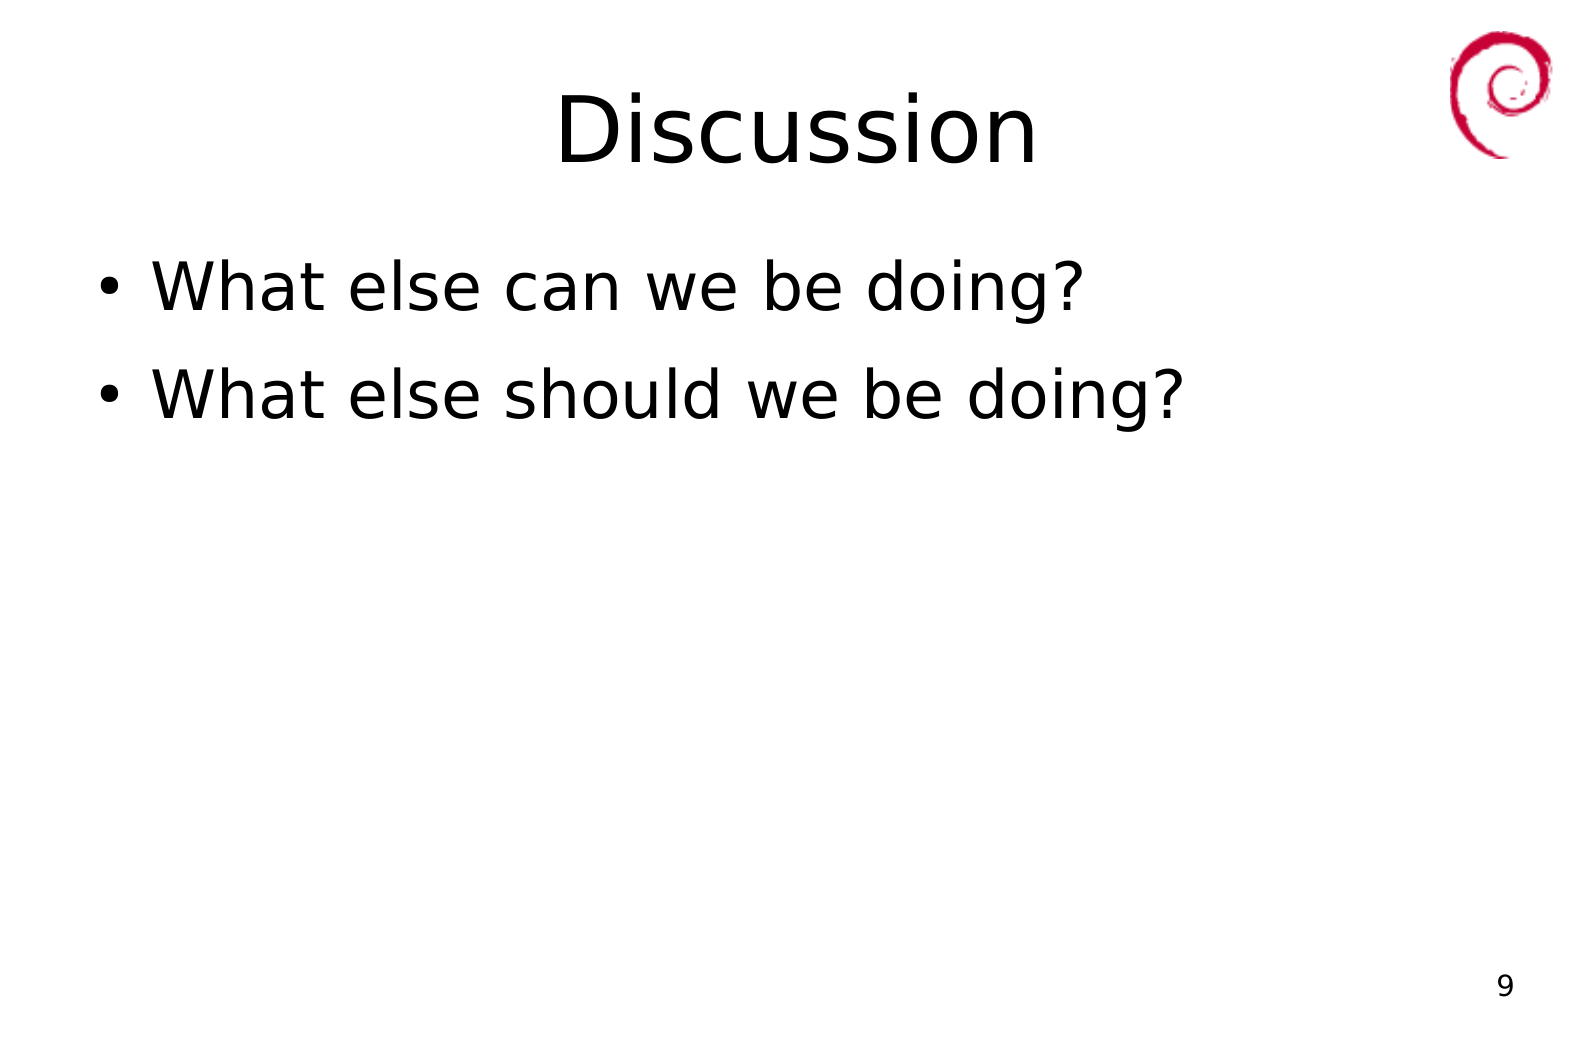

# Discussion
What else can we be doing?
What else should we be doing?
9